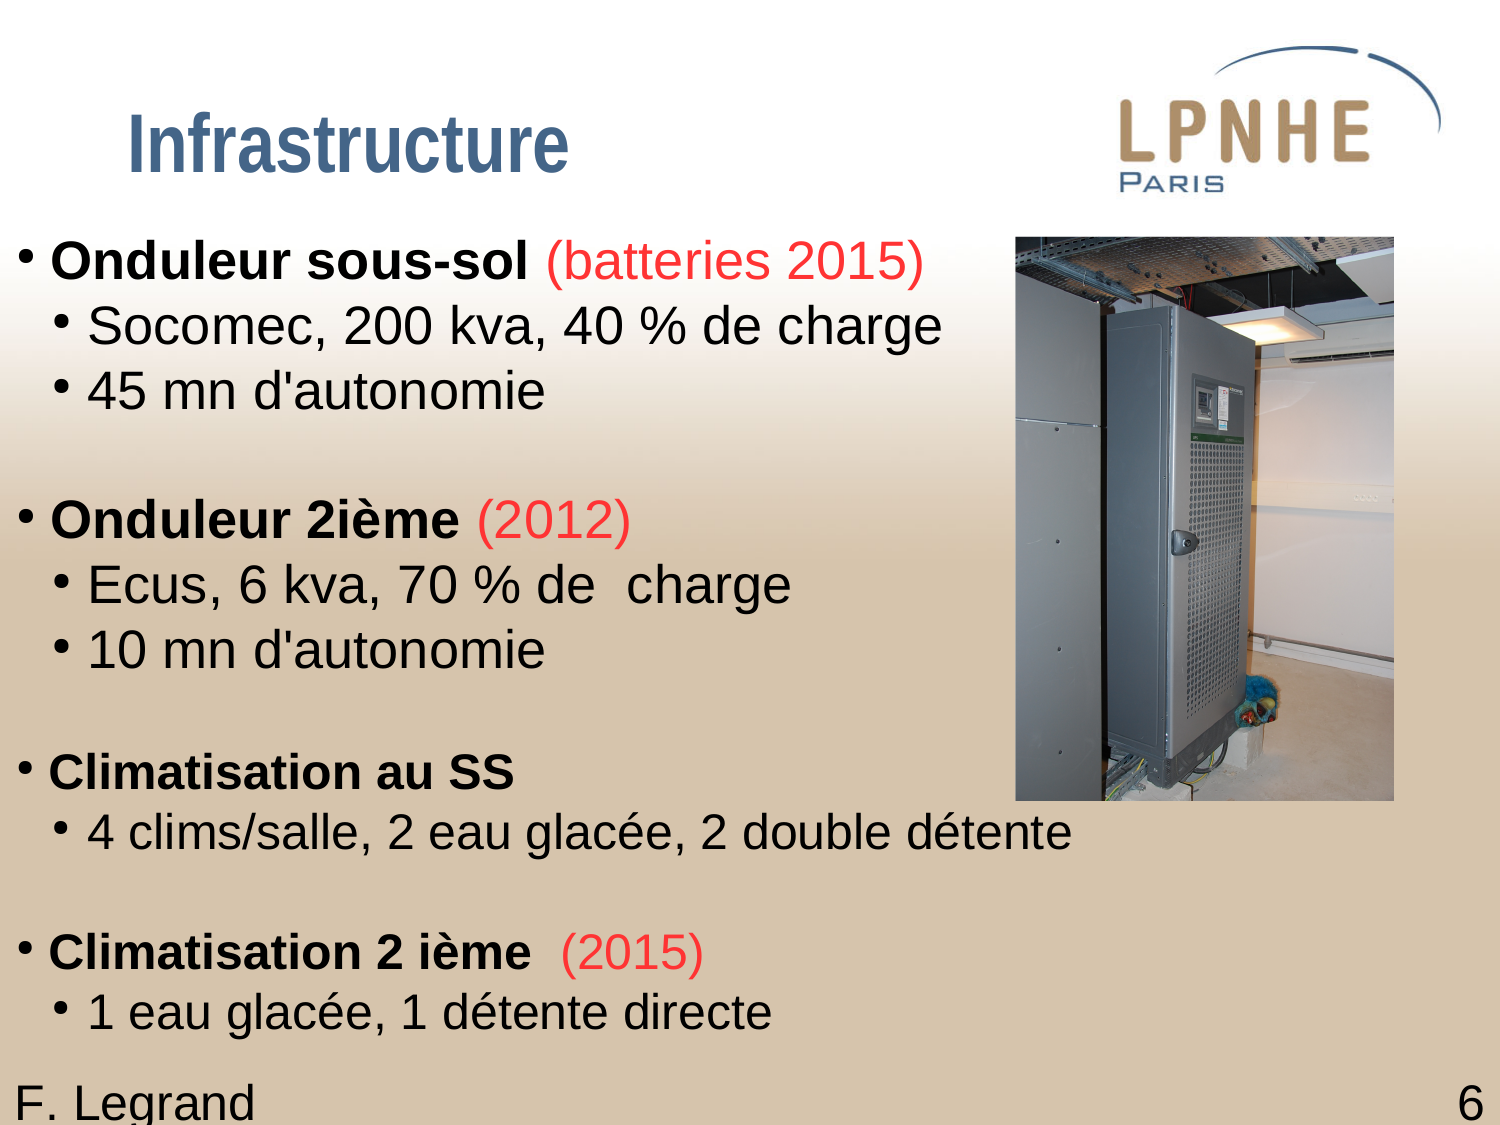

# Infrastructure
 Onduleur sous-sol (batteries 2015)
Socomec, 200 kva, 40 % de charge
45 mn d'autonomie
 Onduleur 2ième (2012)
Ecus, 6 kva, 70 % de charge
10 mn d'autonomie
 Climatisation au SS
4 clims/salle, 2 eau glacée, 2 double détente
 Climatisation 2 ième (2015)
1 eau glacée, 1 détente directe
6